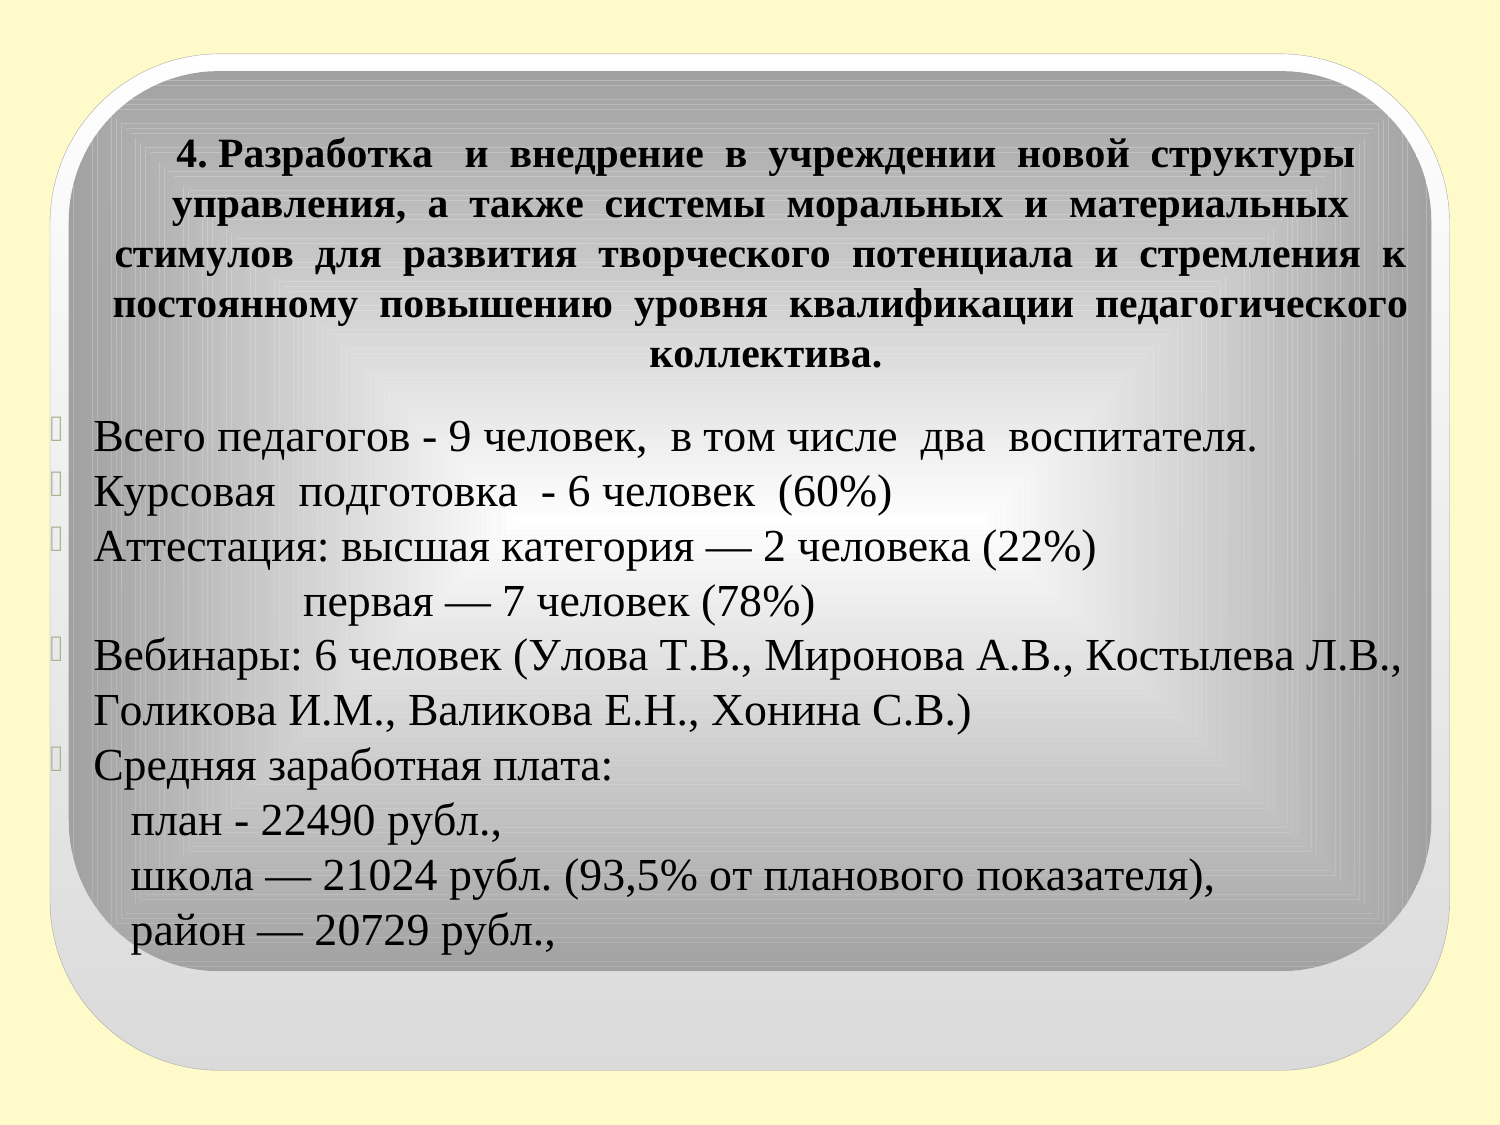

4. Разработка и внедрение в учреждении новой структуры управления, а также системы моральных и материальных стимулов для развития творческого потенциала и стремления к постоянному повышению уровня квалификации педагогического коллектива.
Всего педагогов - 9 человек, в том числе два воспитателя.
Курсовая подготовка - 6 человек (60%)
Аттестация: высшая категория — 2 человека (22%)
 первая — 7 человек (78%)
Вебинары: 6 человек (Улова Т.В., Миронова А.В., Костылева Л.В., Голикова И.М., Валикова Е.Н., Хонина С.В.)
Средняя заработная плата:
 план - 22490 рубл.,
 школа — 21024 рубл. (93,5% от планового показателя),
 район — 20729 рубл.,